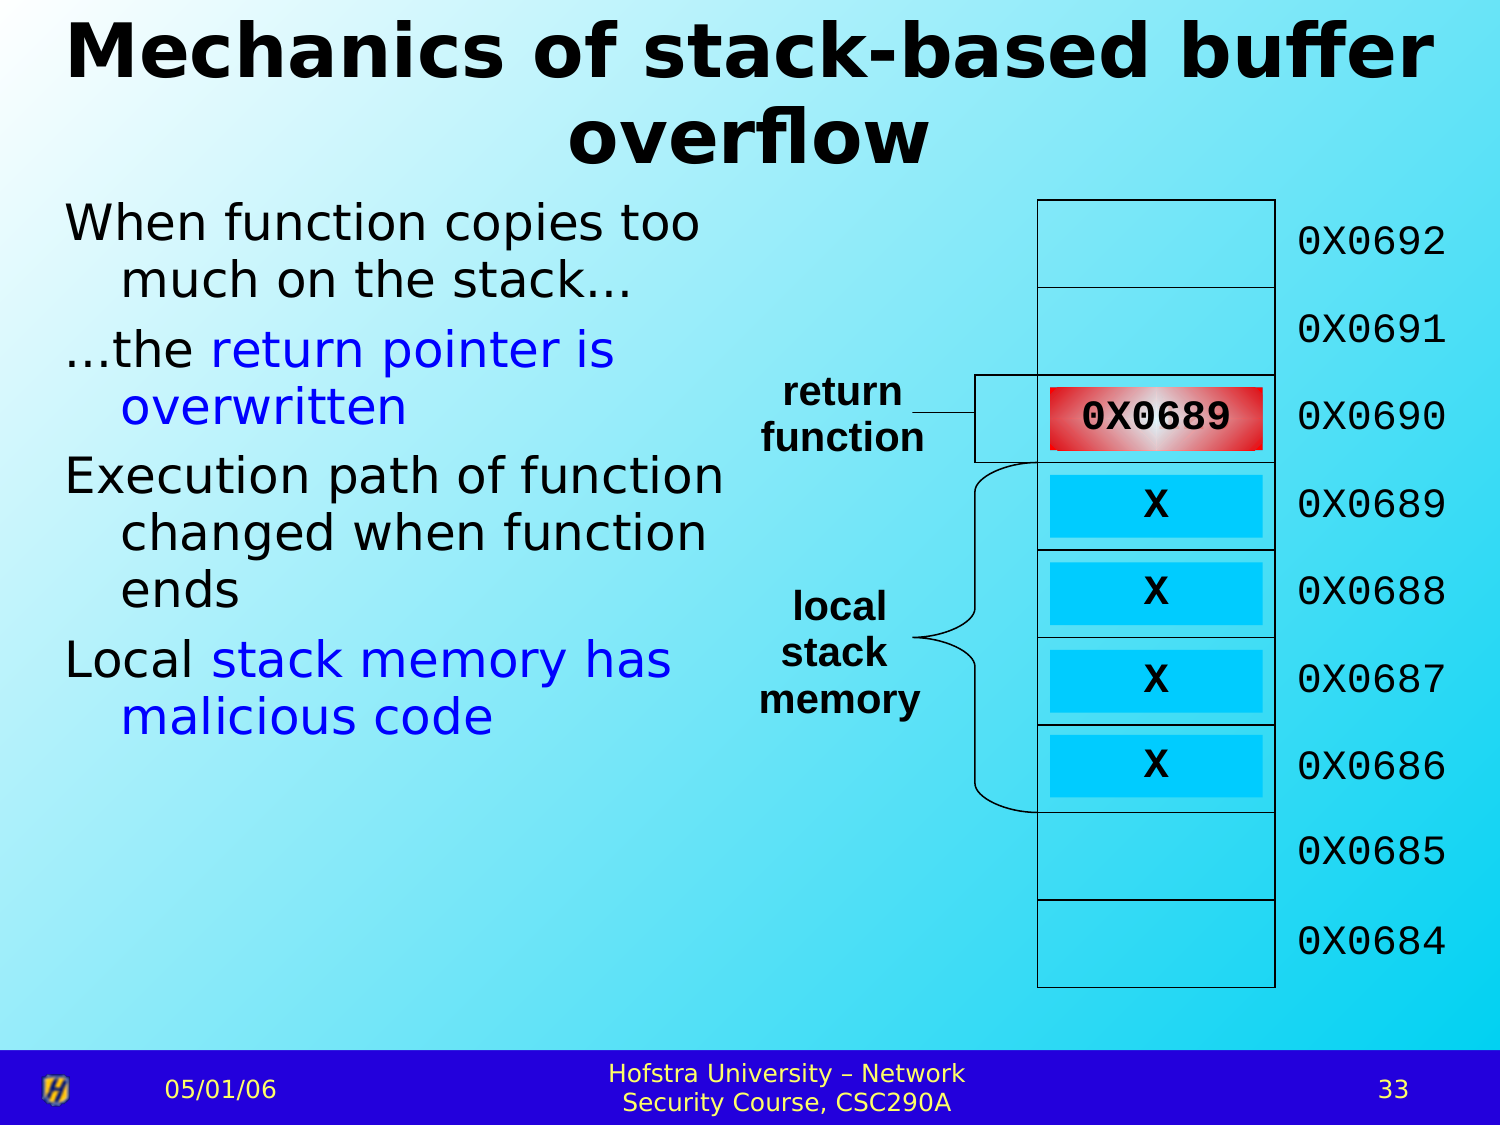

# Mechanics of stack-based buffer overflow
When function copies too much on the stack...
...the return pointer is overwritten
Execution path of function changed when function ends
Local stack memory has malicious code
0X0692
0X0691
return function
0X0123
0X0689
0X0690
X
0X0689
X
0X0688
local stack
memory
X
0X0687
X
0X0686
0X0685
0X0684
33